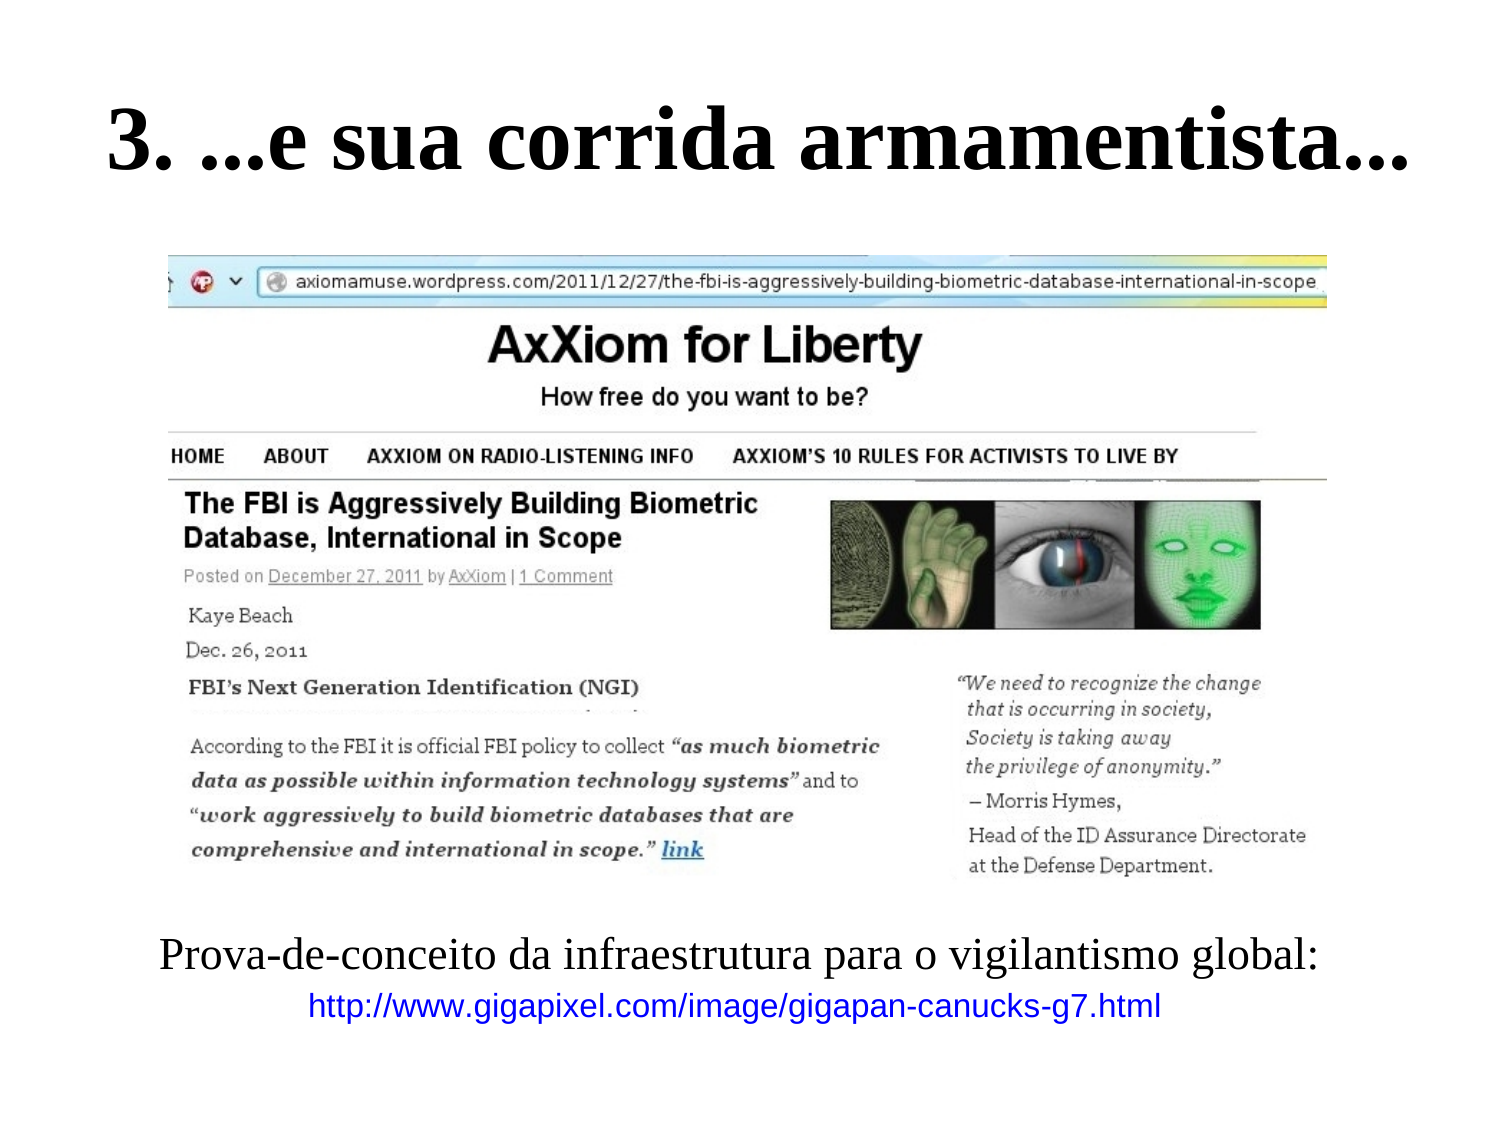

# 3. ...e sua corrida armamentista...
Prova-de-conceito da infraestrutura para o vigilantismo global:
http://www.gigapixel.com/image/gigapan-canucks-g7.html